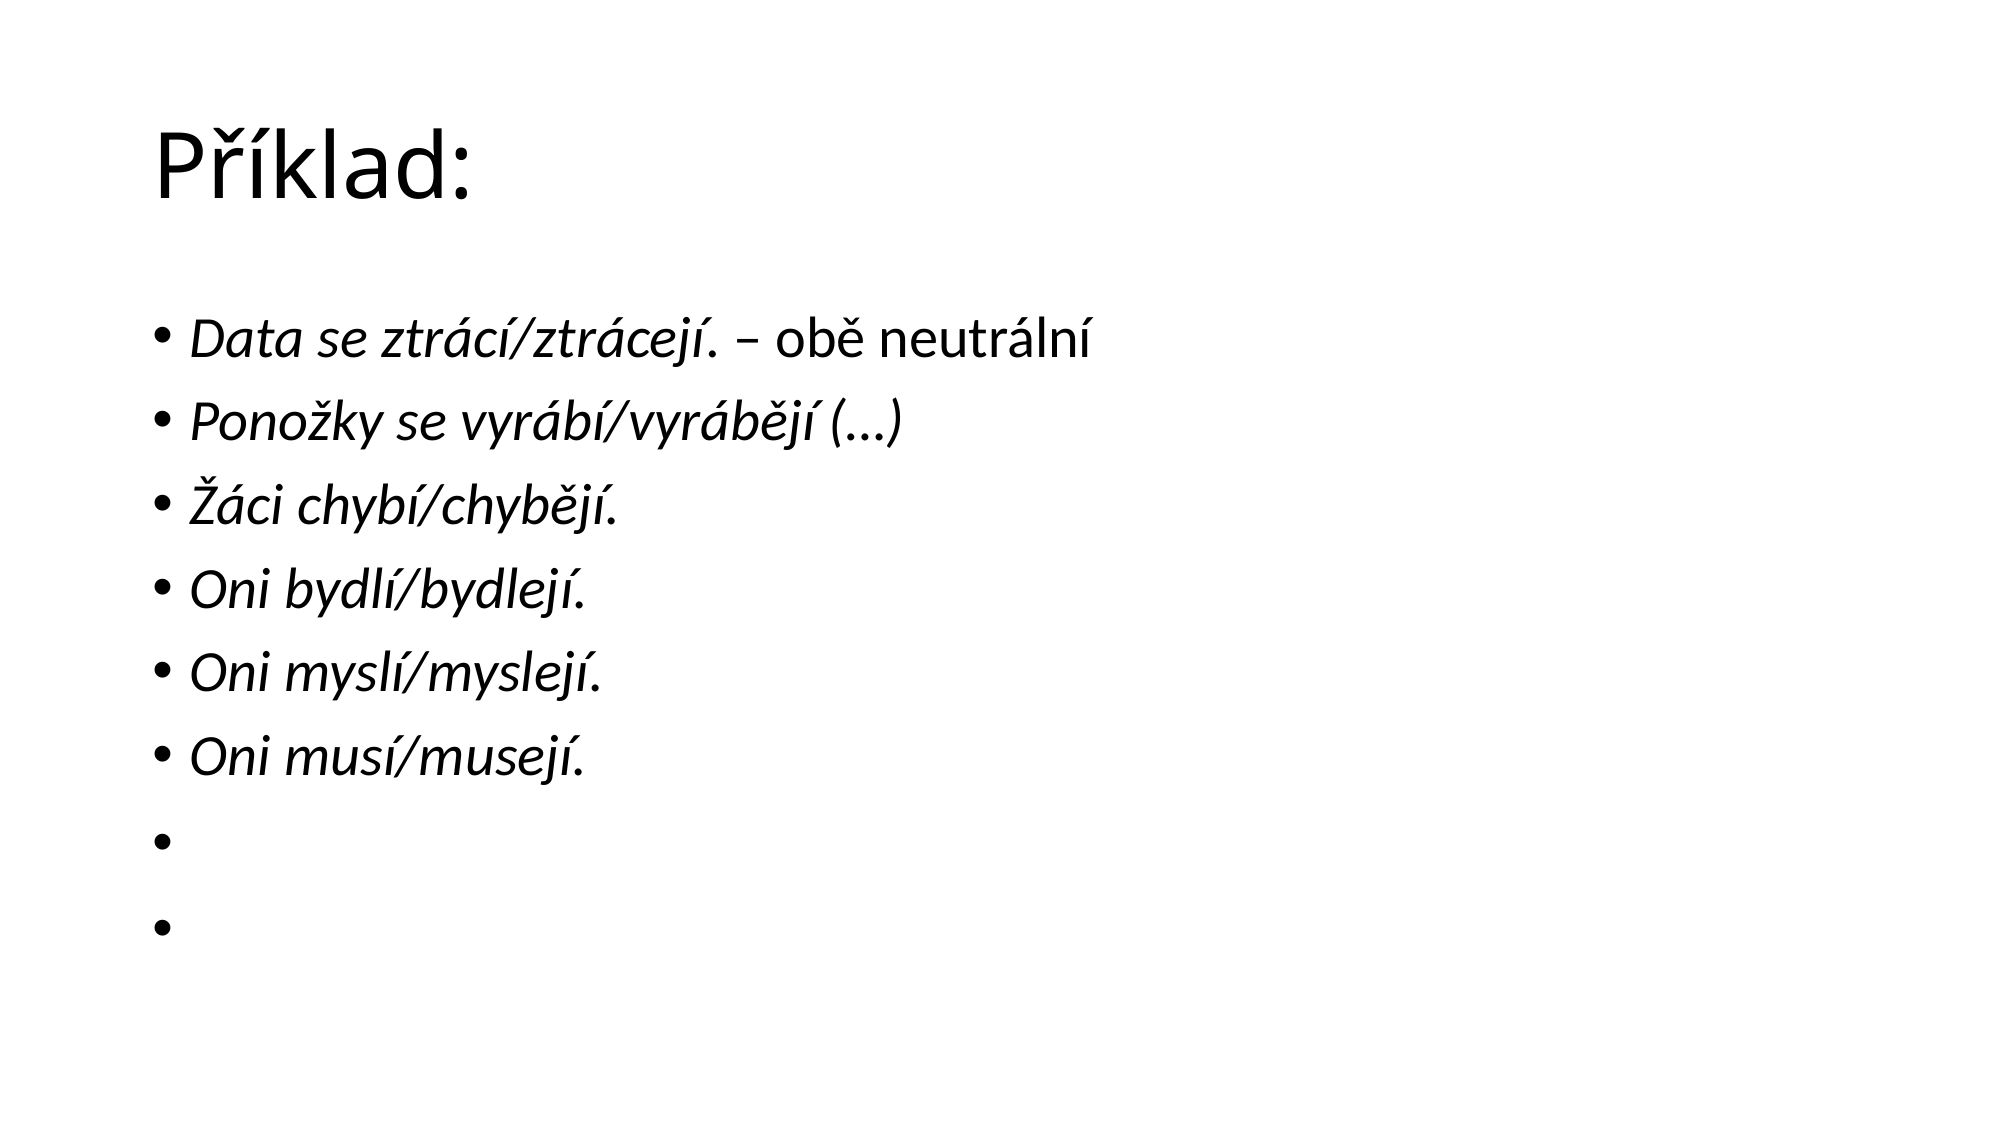

# Příklad:
Data se ztrácí/ztrácejí. – obě neutrální
Ponožky se vyrábí/vyrábějí (…)
Žáci chybí/chybějí.
Oni bydlí/bydlejí.
Oni myslí/myslejí.
Oni musí/musejí.